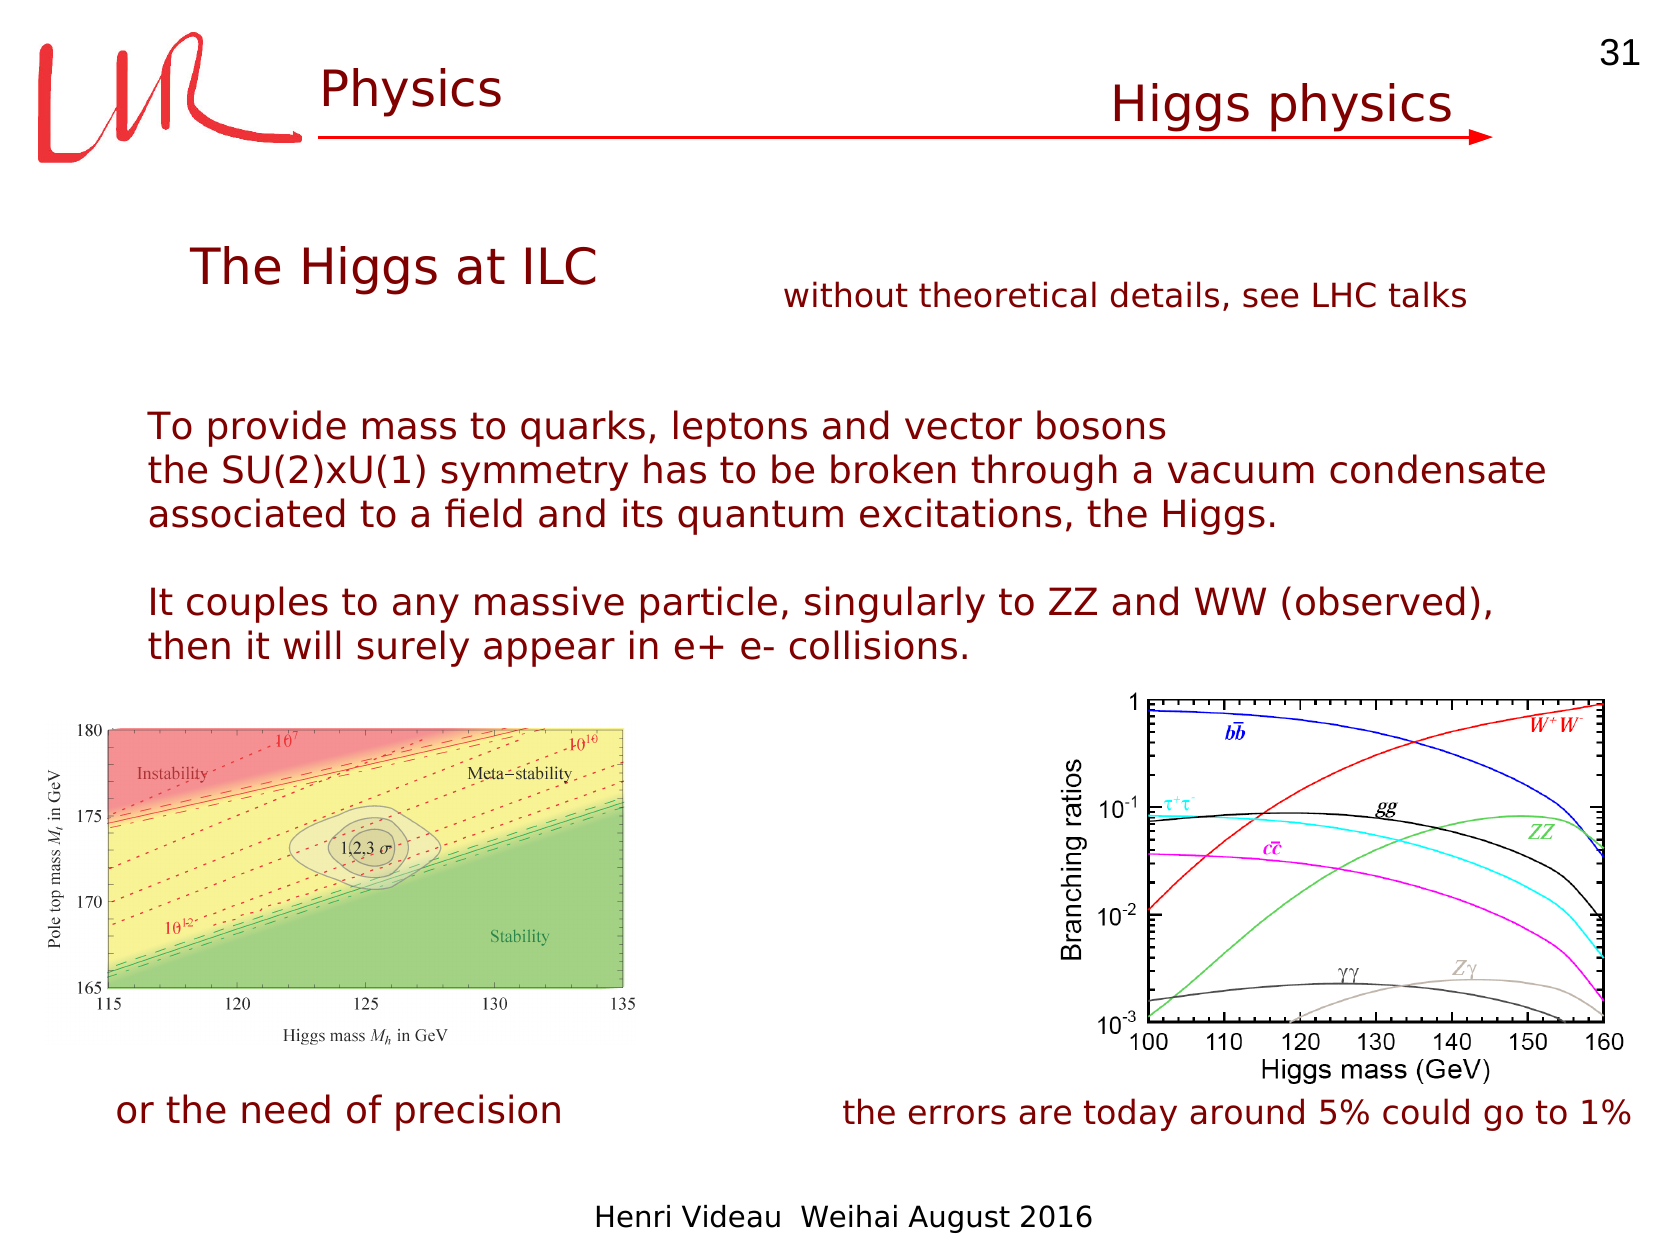

Higgs physics
The Higgs at ILC
without theoretical details, see LHC talks
To provide mass to quarks, leptons and vector bosons
the SU(2)xU(1) symmetry has to be broken through a vacuum condensate
associated to a field and its quantum excitations, the Higgs.
It couples to any massive particle, singularly to ZZ and WW (observed),
then it will surely appear in e+ e- collisions.
or the need of precision
the errors are today around 5% could go to 1%